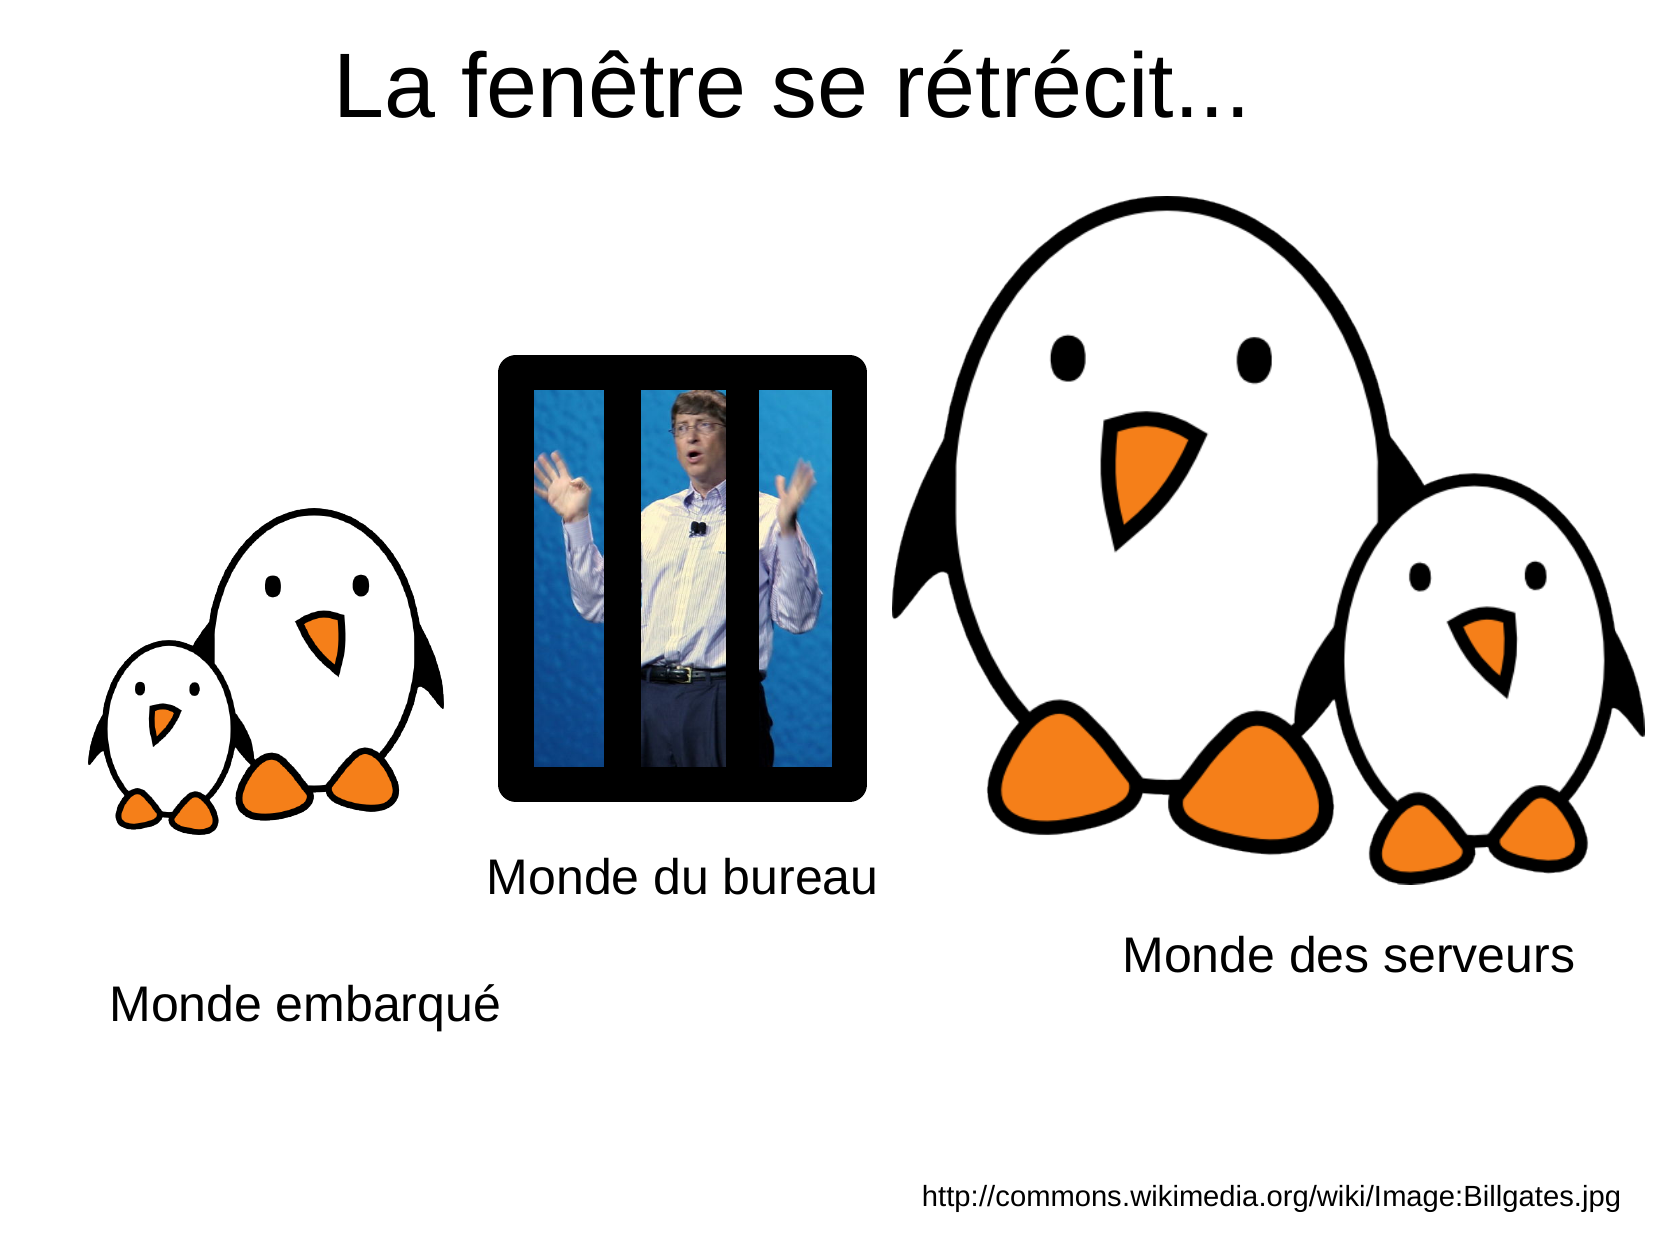

# La fenêtre se rétrécit...
Monde du bureau
Monde des serveurs
Monde embarqué
http://commons.wikimedia.org/wiki/Image:Billgates.jpg